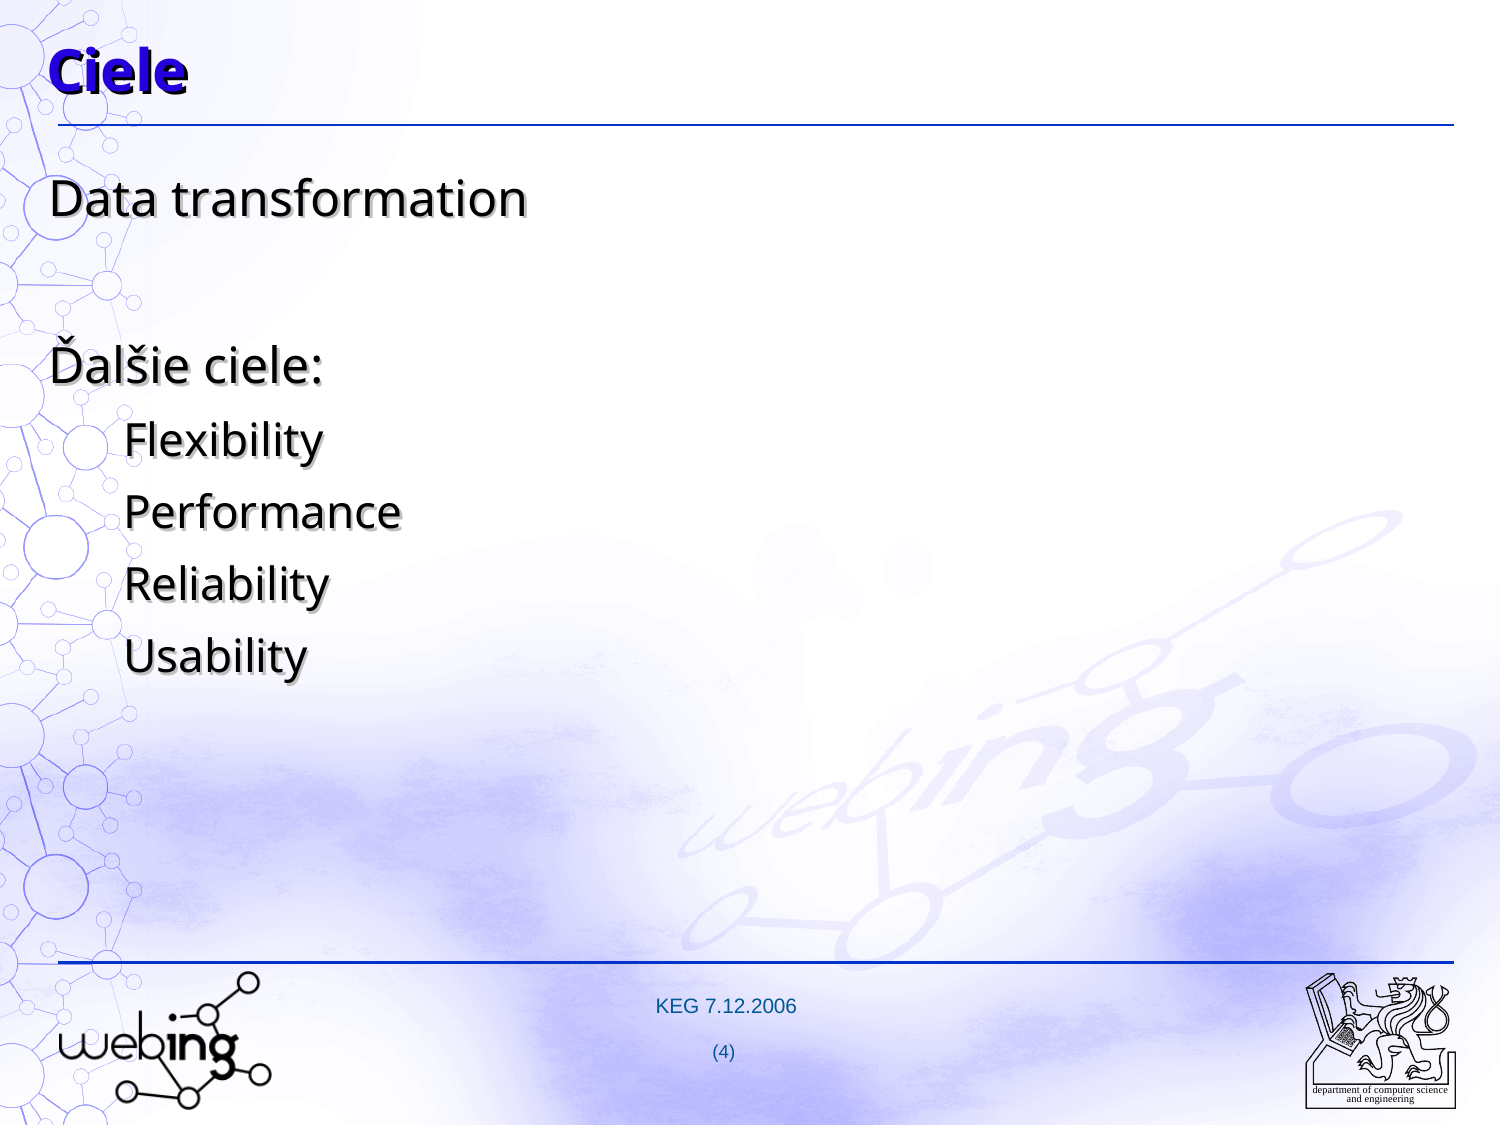

# Ciele
Data transformation
Ďalšie ciele:
Flexibility
Performance
Reliability
Usability